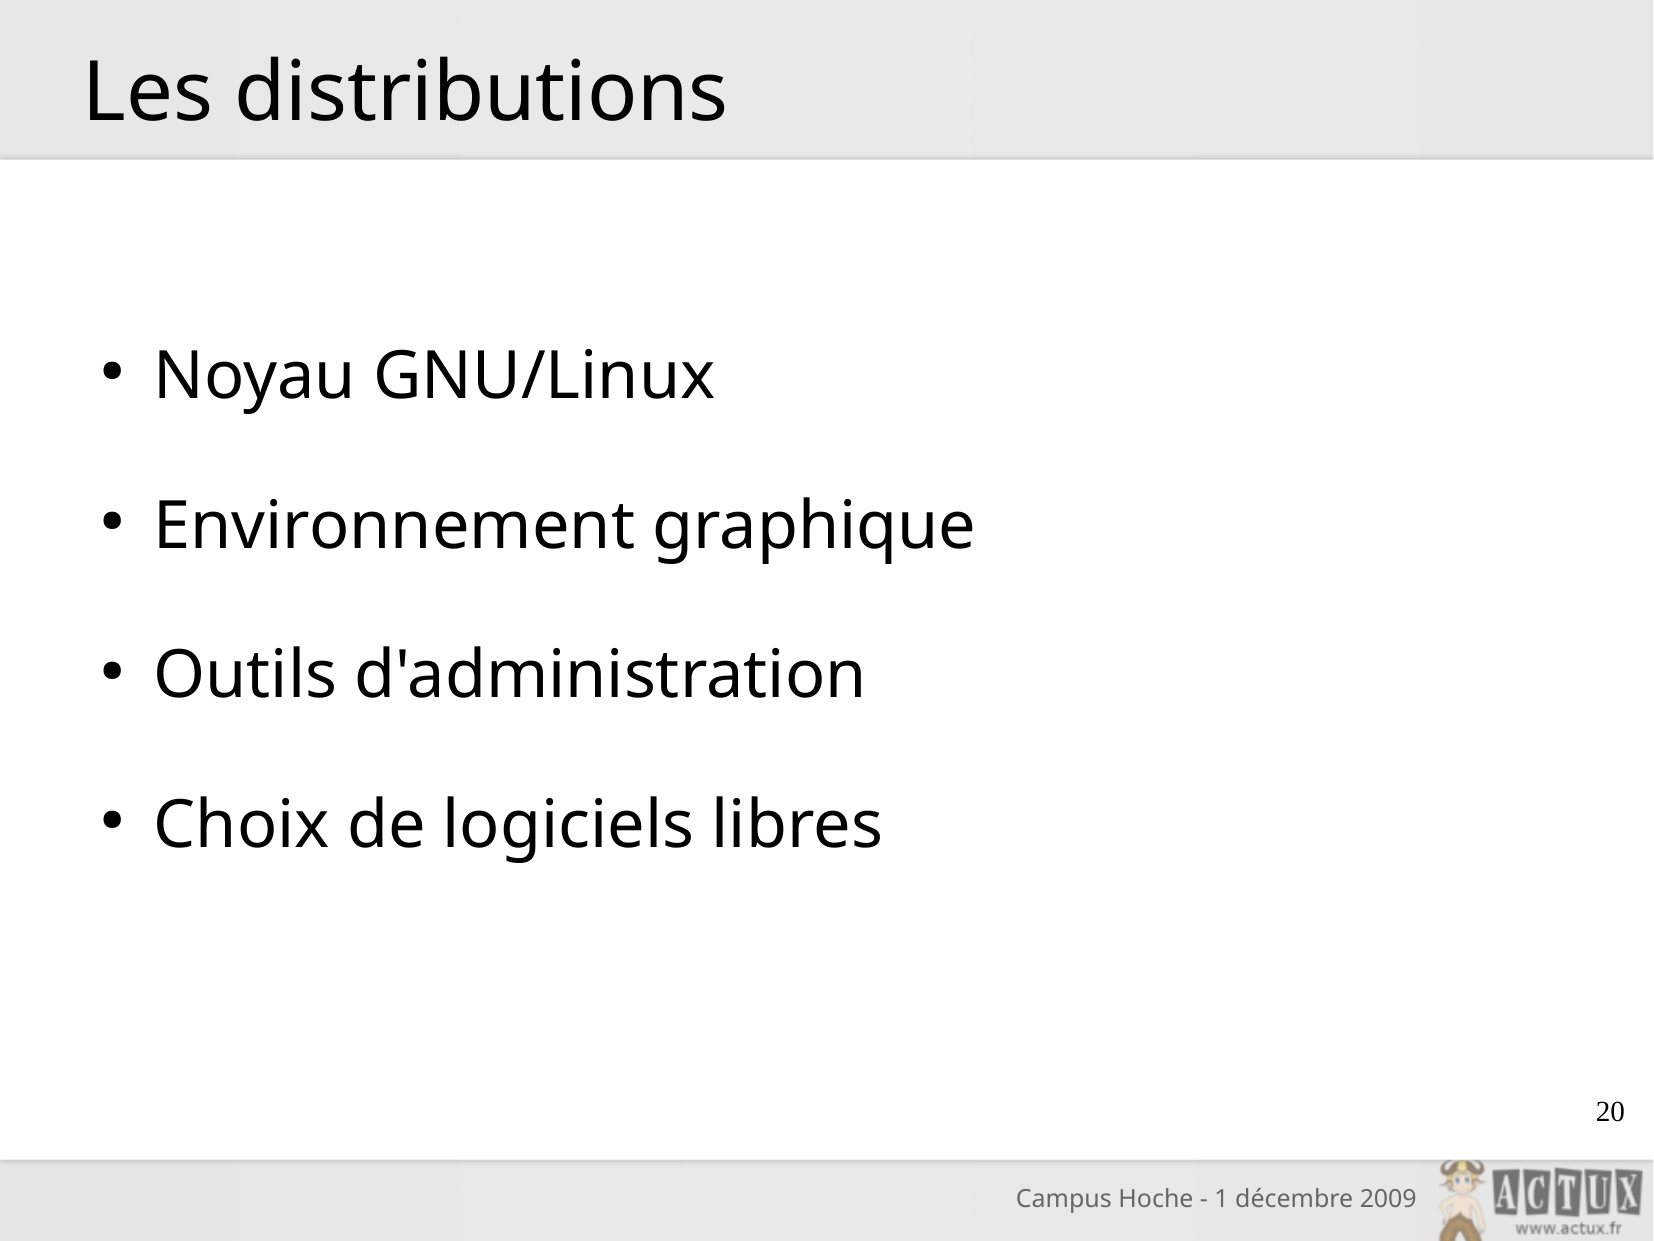

# Les distributions
Noyau GNU/Linux
Environnement graphique
Outils d'administration
Choix de logiciels libres
20
Campus Hoche - 1 décembre 2009